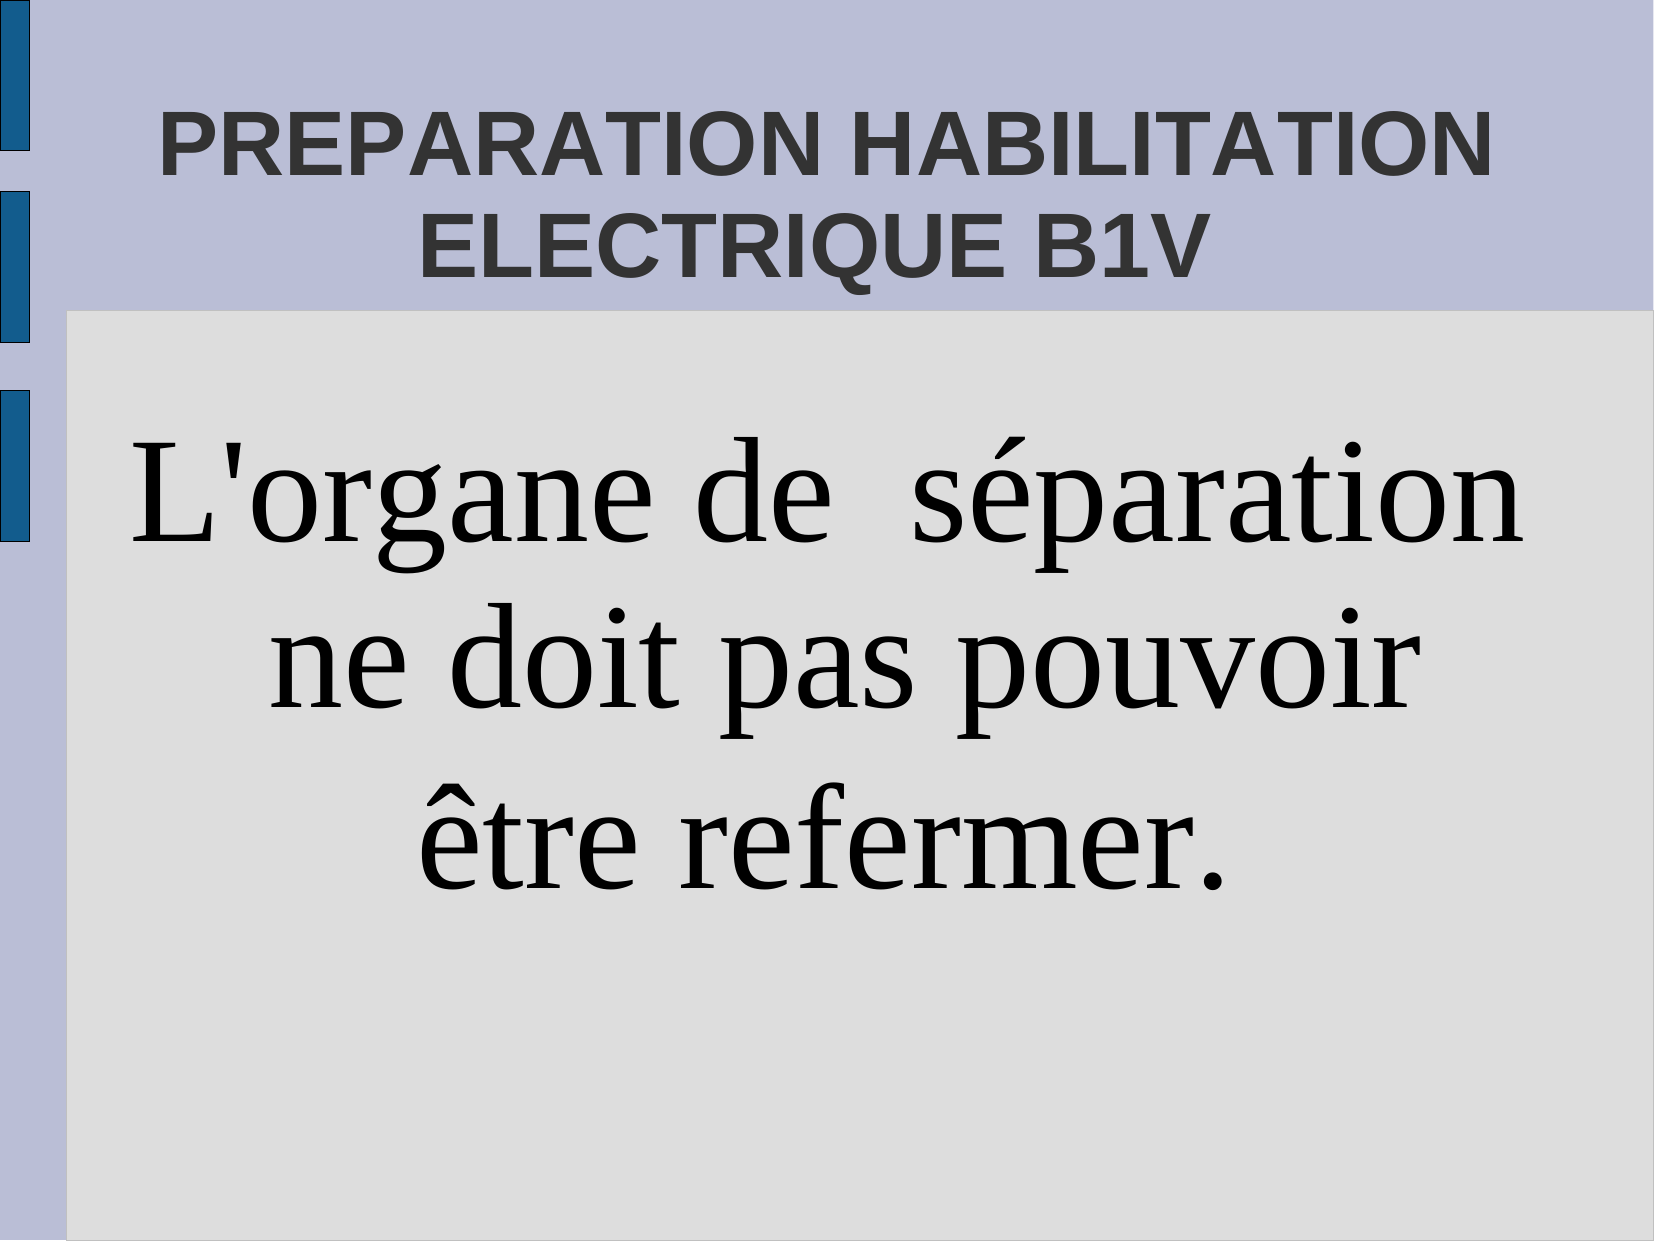

# PREPARATION HABILITATION ELECTRIQUE B1V
L'organe de séparation ne doit pas pouvoir être refermer.